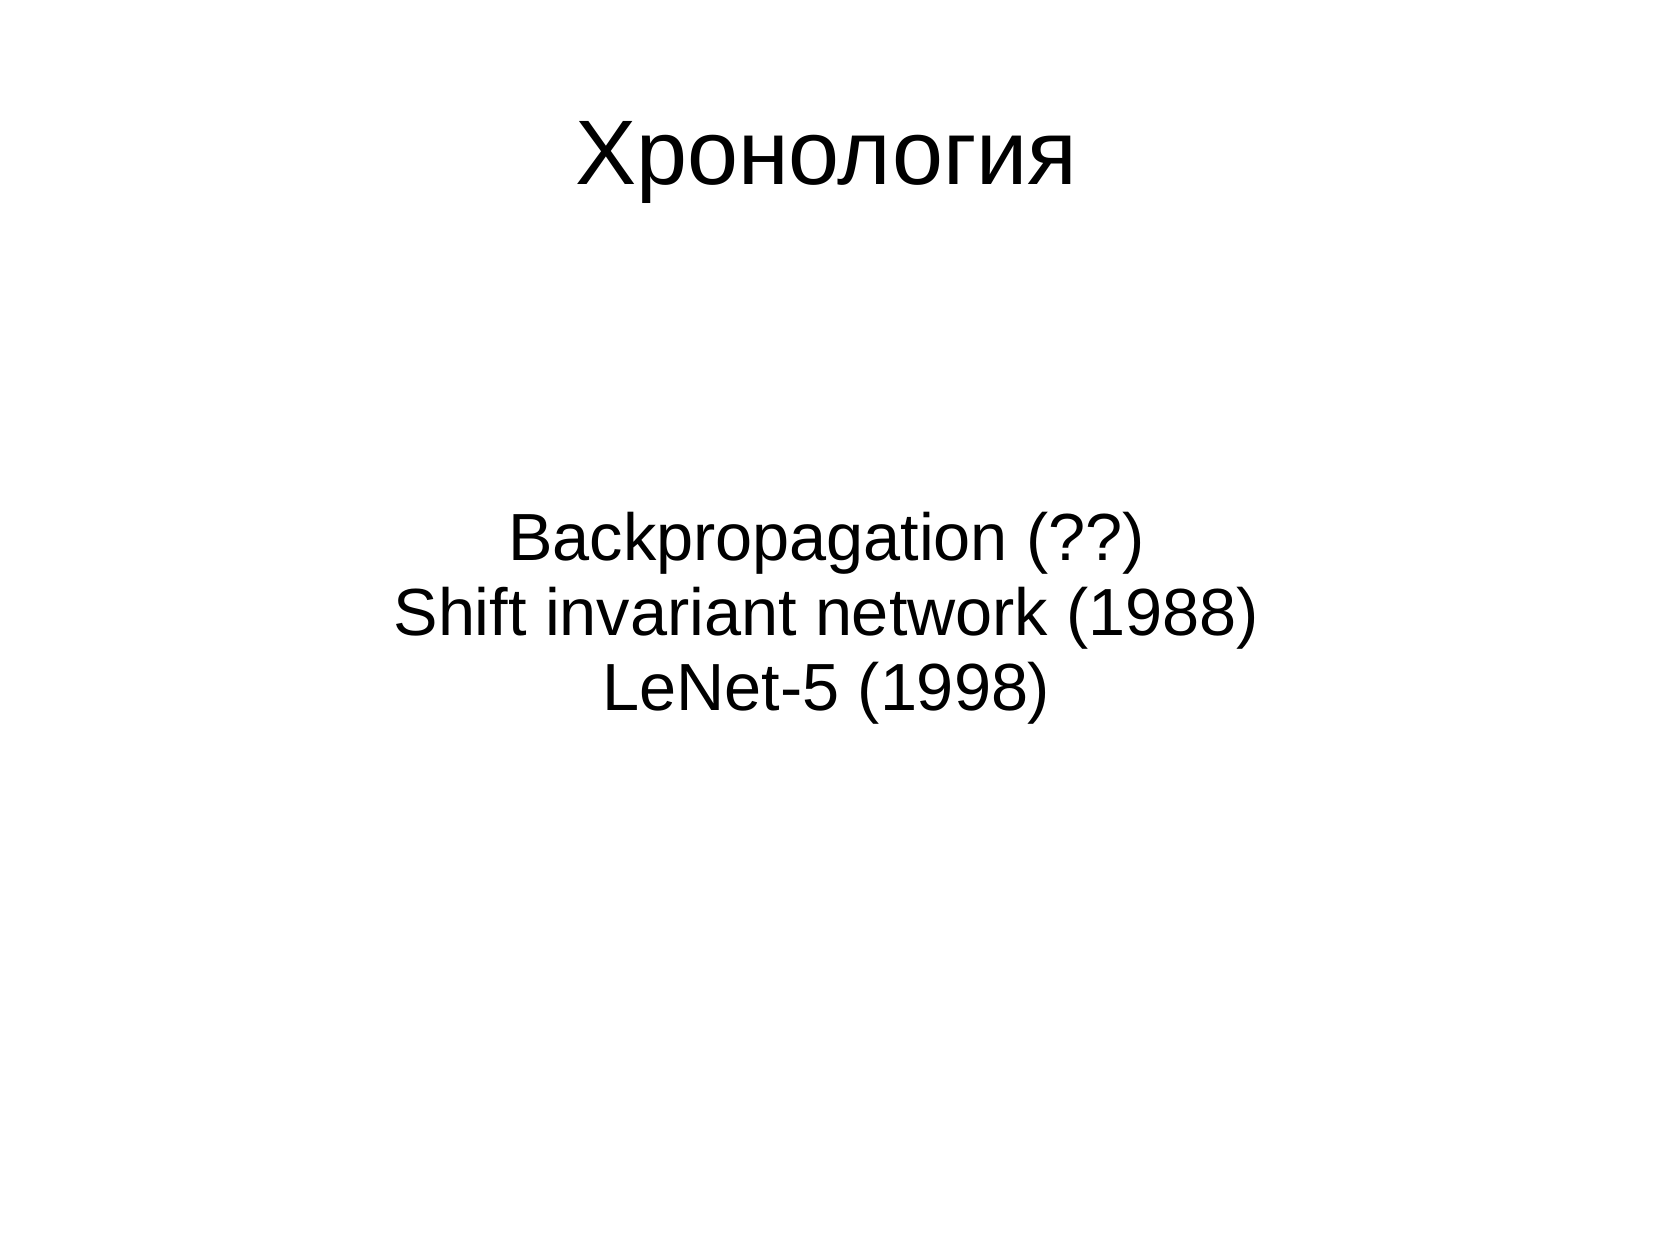

# Хронология
Backpropagation (??)
Shift invariant network (1988)
LeNet-5 (1998)